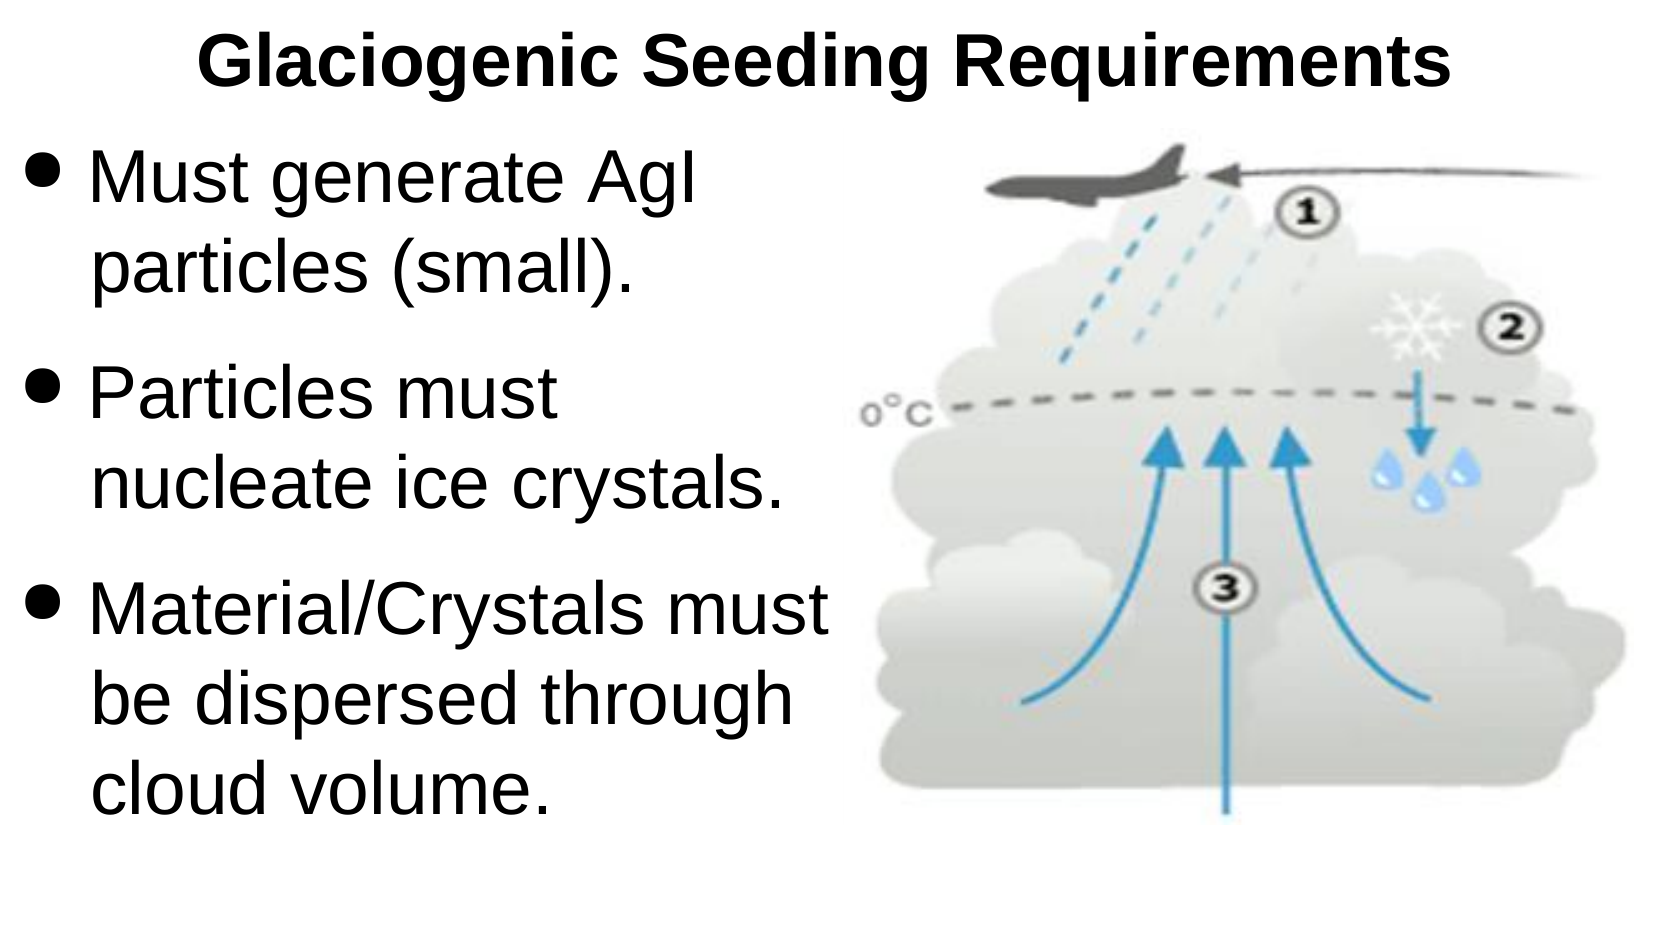

# Glaciogenic Seeding Requirements
 Must generate AgI particles (small).
 Particles must nucleate ice crystals.
 Material/Crystals must be dispersed through cloud volume.